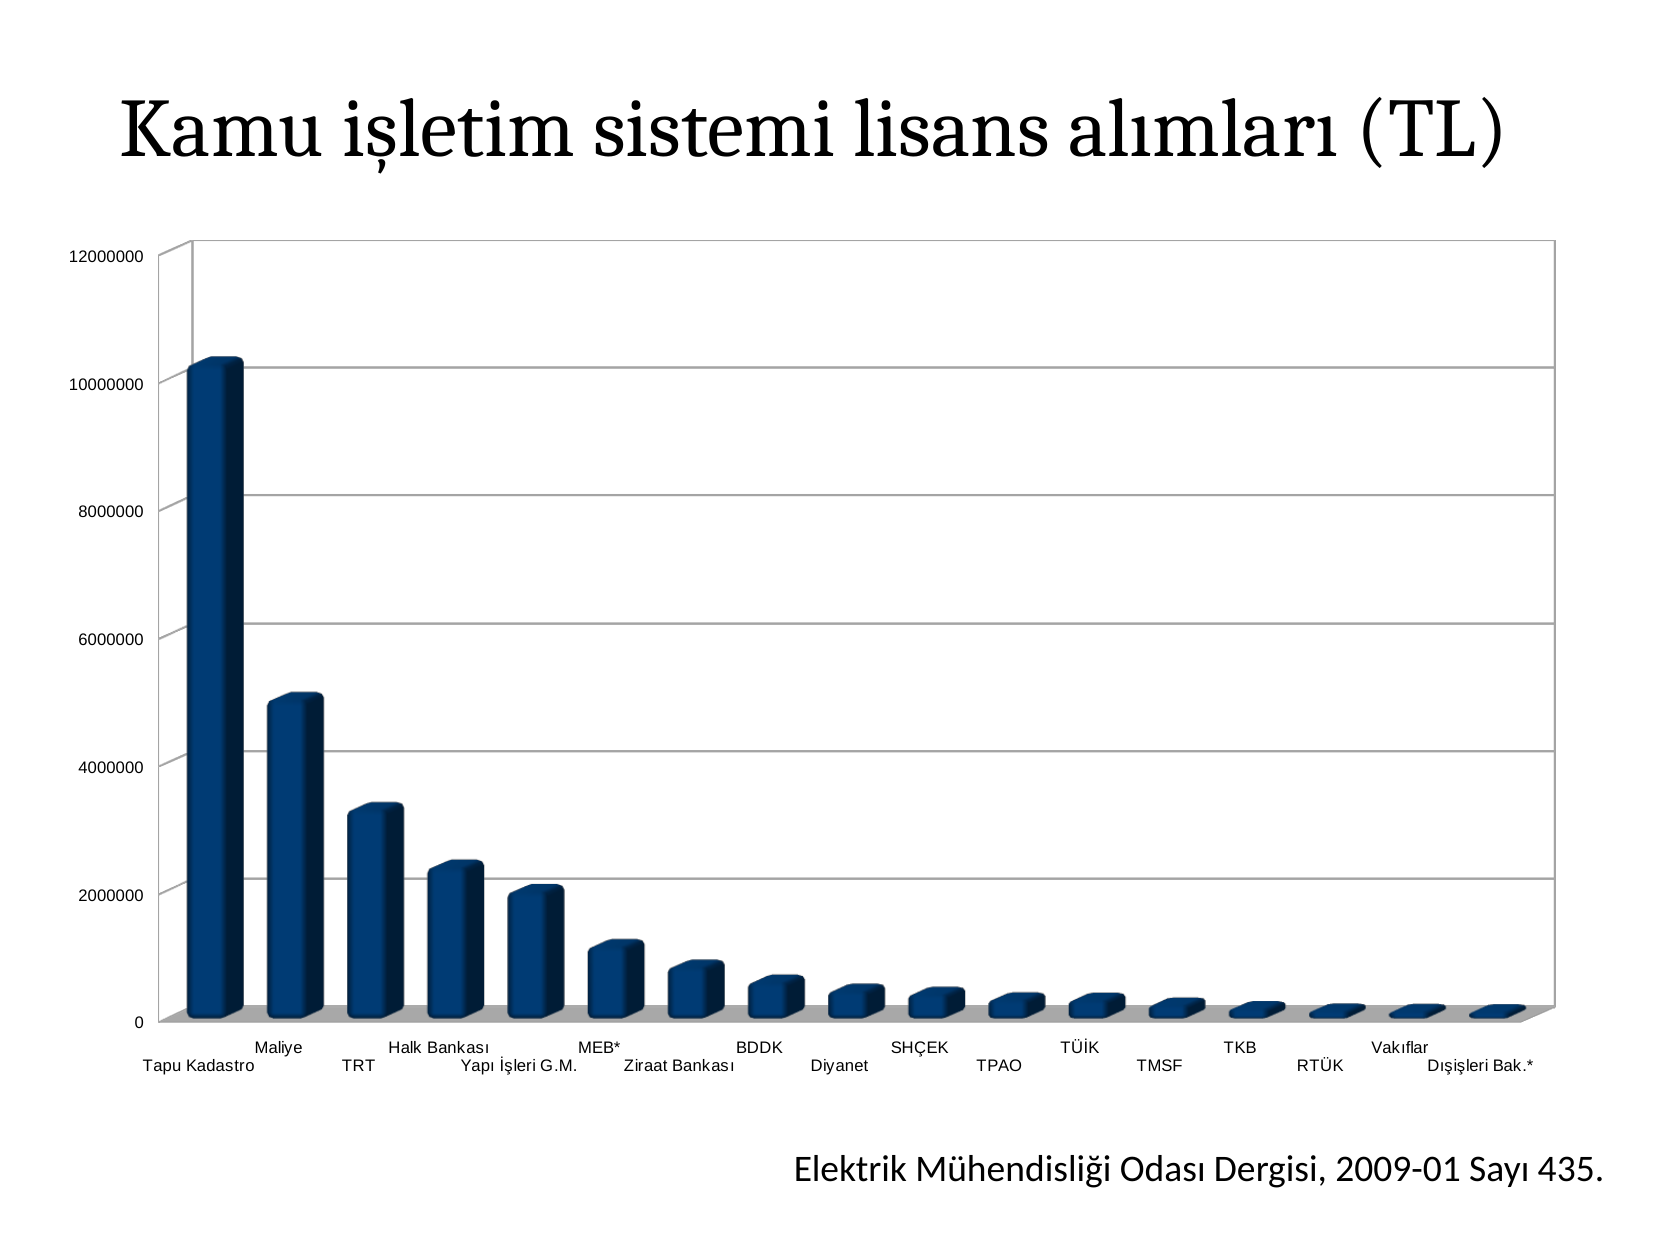

# Kamu işletim sistemi lisans alımları (TL)
[unsupported chart]
Elektrik Mühendisliği Odası Dergisi, 2009-01 Sayı 435.